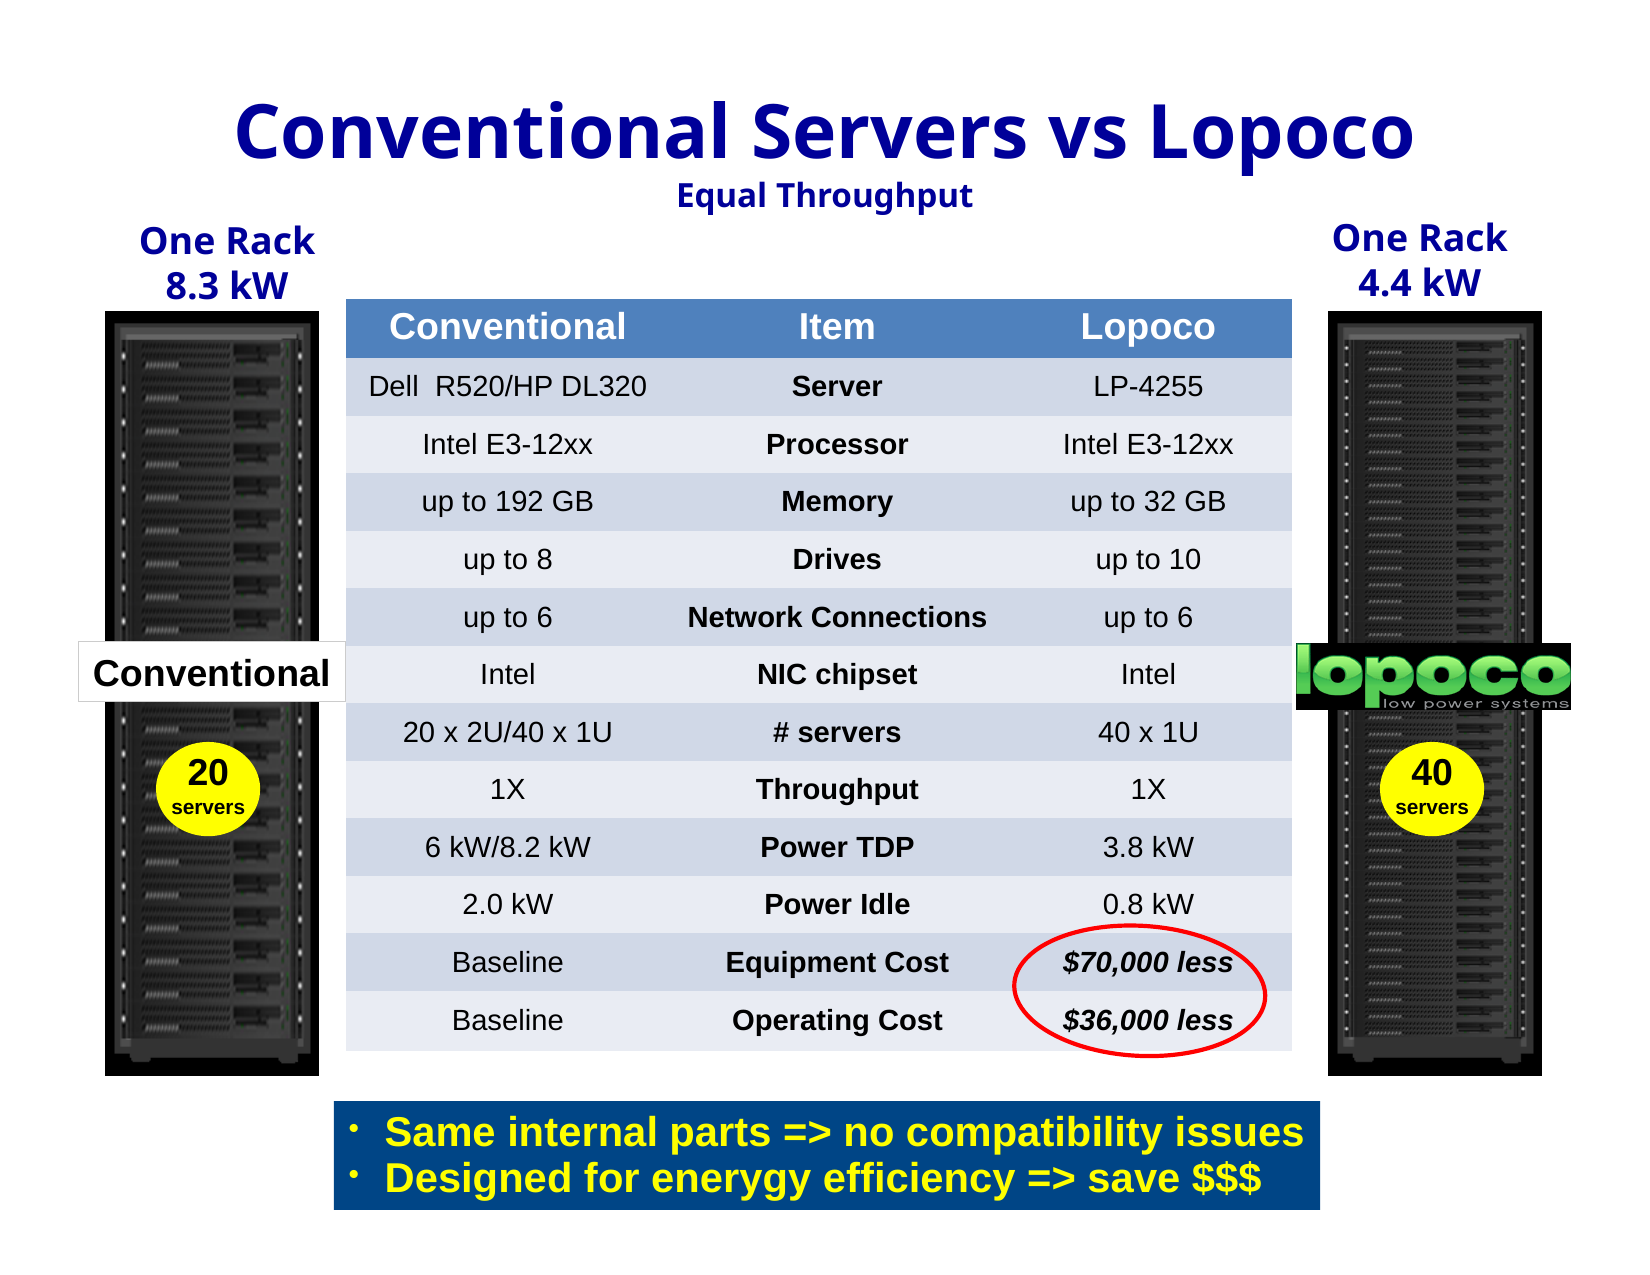

Conventional Servers vs Lopoco
Equal Throughput
One Rack
4.4 kW
One Rack 8.3 kW
| Conventional | Item | Lopoco |
| --- | --- | --- |
| Dell R520/HP DL320 | Server | LP-4255 |
| Intel E3-12xx | Processor | Intel E3-12xx |
| up to 192 GB | Memory | up to 32 GB |
| up to 8 | Drives | up to 10 |
| up to 6 | Network Connections | up to 6 |
| Intel | NIC chipset | Intel |
| 20 x 2U/40 x 1U | # servers | 40 x 1U |
| 1X | Throughput | 1X |
| 6 kW/8.2 kW | Power TDP | 3.8 kW |
| 2.0 kW | Power Idle | 0.8 kW |
| Baseline | Equipment Cost | $70,000 less |
| Baseline | Operating Cost | $36,000 less |
Conventional
20
servers
40
servers
Same internal parts => no compatibility issues
Designed for enerygy efficiency => save $$$